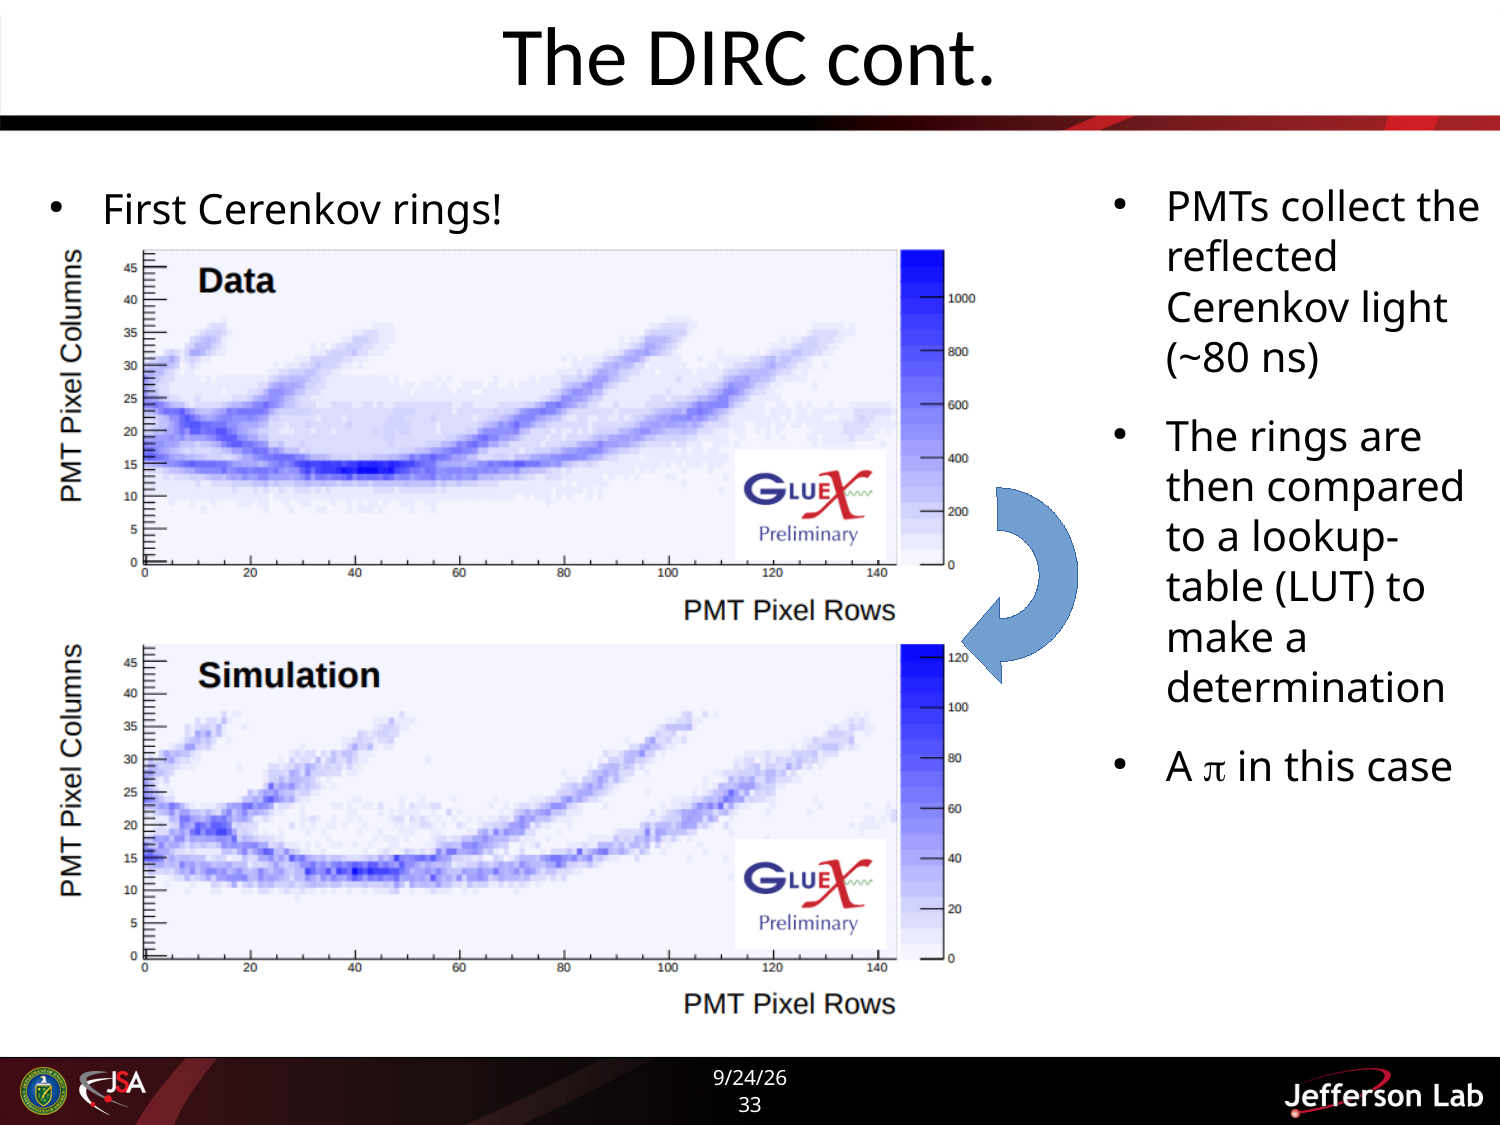

# The DIRC cont.
First Cerenkov rings!
PMTs collect the reflected Cerenkov light (~80 ns)
The rings are then compared to a lookup-table (LUT) to make a determination
A p in this case
33